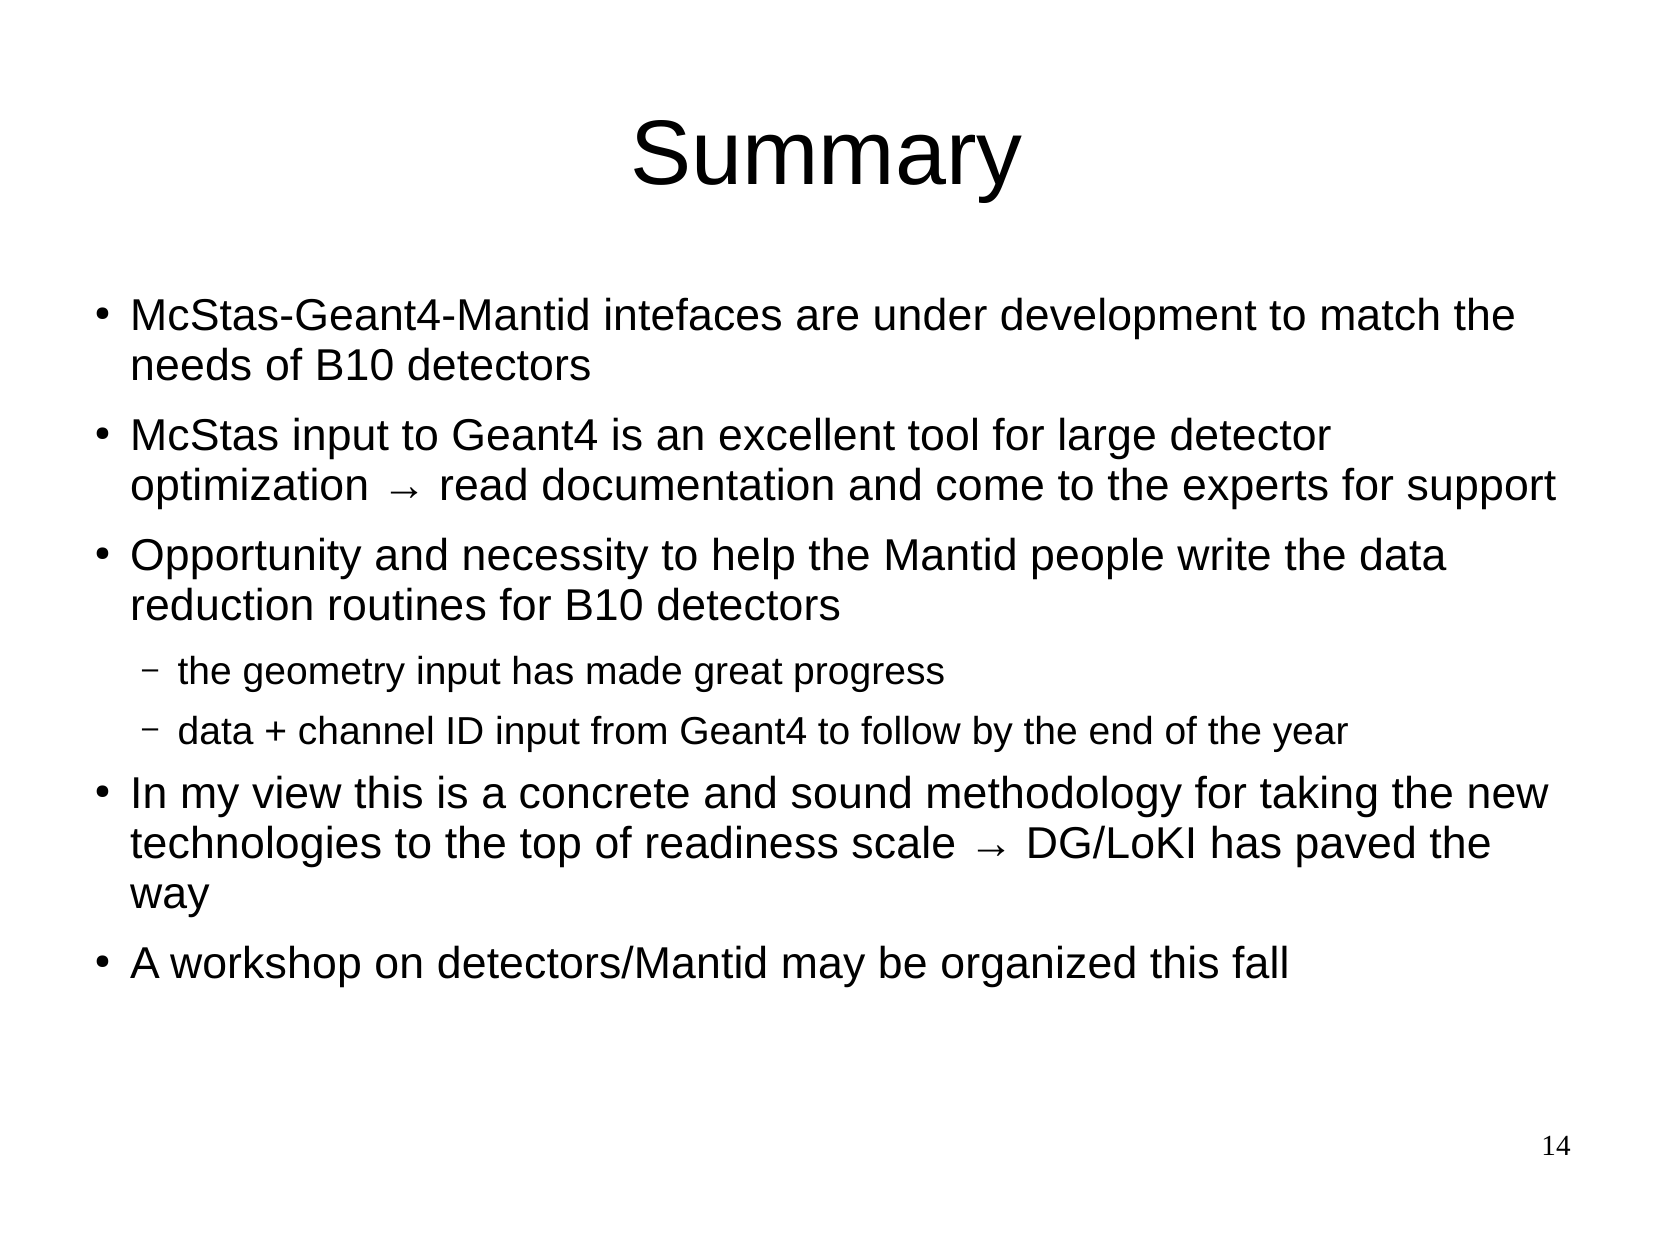

# Summary
McStas-Geant4-Mantid intefaces are under development to match the needs of B10 detectors
McStas input to Geant4 is an excellent tool for large detector optimization → read documentation and come to the experts for support
Opportunity and necessity to help the Mantid people write the data reduction routines for B10 detectors
the geometry input has made great progress
data + channel ID input from Geant4 to follow by the end of the year
In my view this is a concrete and sound methodology for taking the new technologies to the top of readiness scale → DG/LoKI has paved the way
A workshop on detectors/Mantid may be organized this fall
14